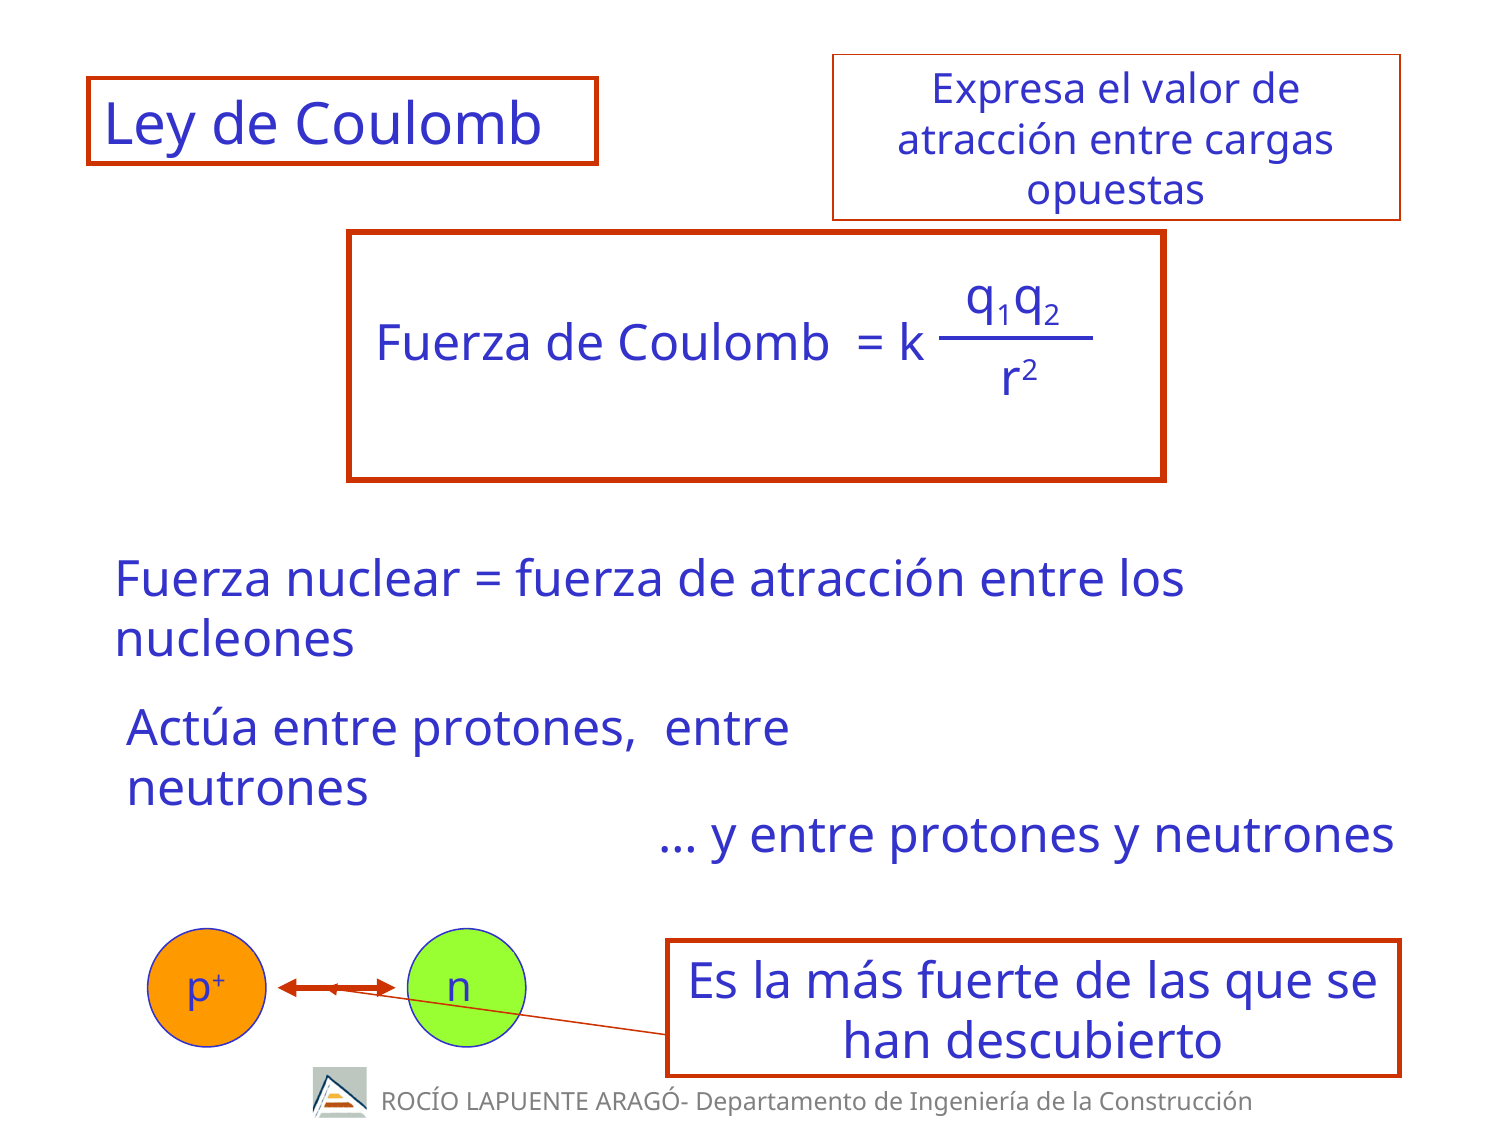

Expresa el valor de atracción entre cargas opuestas
Ley de Coulomb
q1q2
Fuerza de Coulomb = k
r2
Fuerza nuclear = fuerza de atracción entre los nucleones
Actúa entre protones, entre neutrones
… y entre protones y neutrones
p+
n
Es la más fuerte de las que se han descubierto